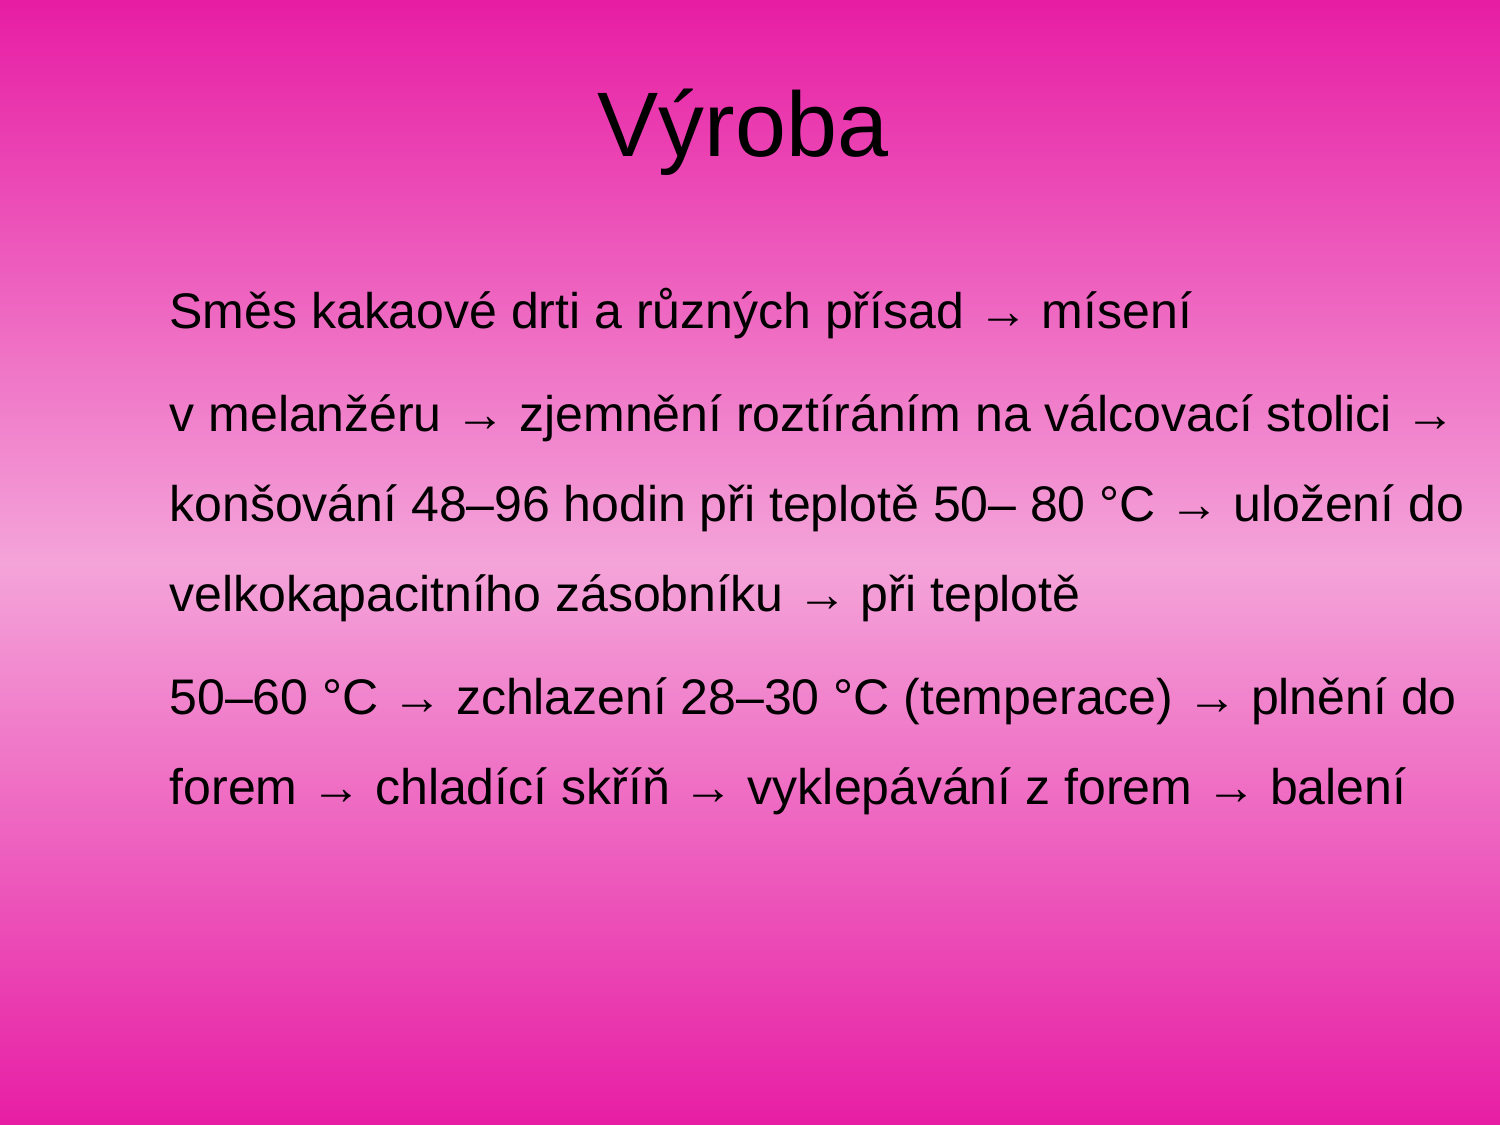

# Výroba
	Směs kakaové drti a různých přísad → mísení
	v melanžéru → zjemnění roztíráním na válcovací stolici → konšování 48–96 hodin při teplotě 50– 80 °C → uložení do velkokapacitního zásobníku → při teplotě
	50–60 °C → zchlazení 28–30 °C (temperace) → plnění do forem → chladící skříň → vyklepávání z forem → balení